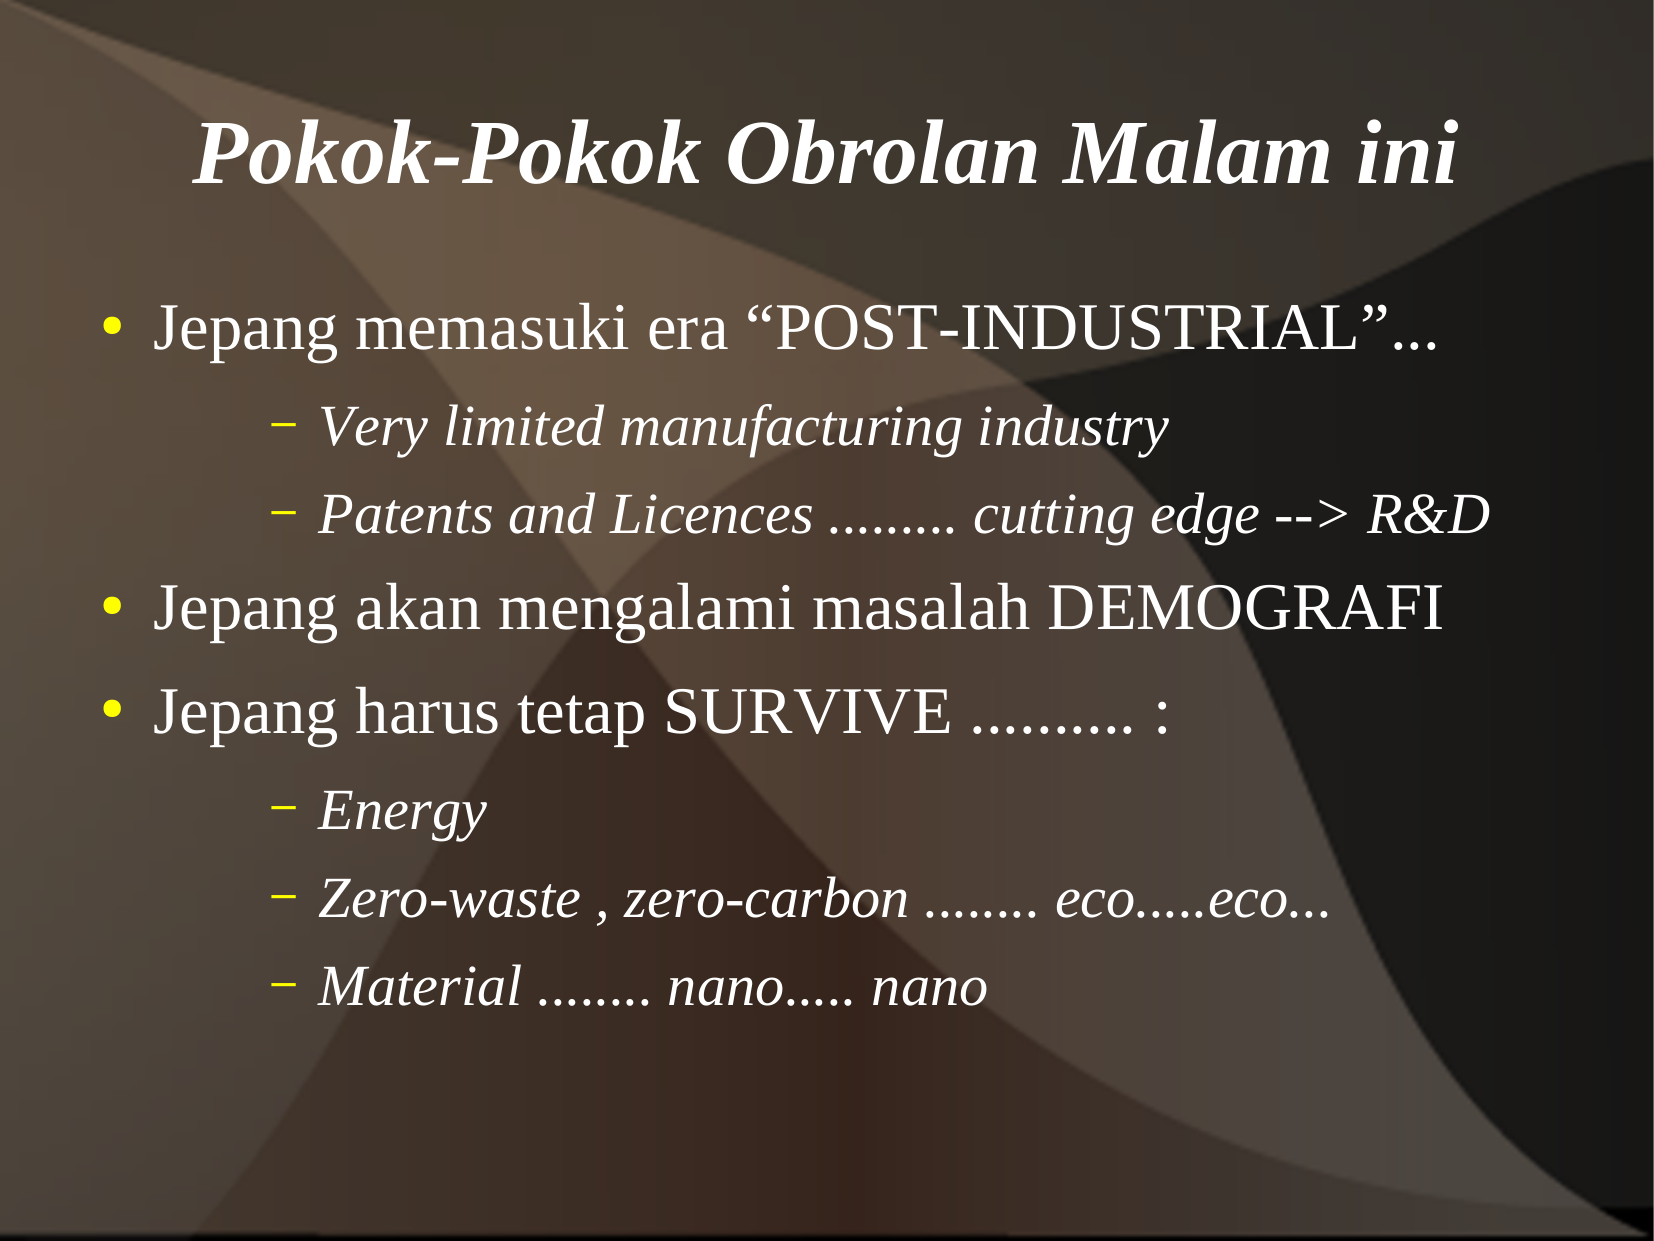

# Pokok-Pokok Obrolan Malam ini
Jepang memasuki era “POST-INDUSTRIAL”...
Very limited manufacturing industry
Patents and Licences ......... cutting edge --> R&D
Jepang akan mengalami masalah DEMOGRAFI
Jepang harus tetap SURVIVE .......... :
Energy
Zero-waste , zero-carbon ........ eco.....eco...
Material ........ nano..... nano